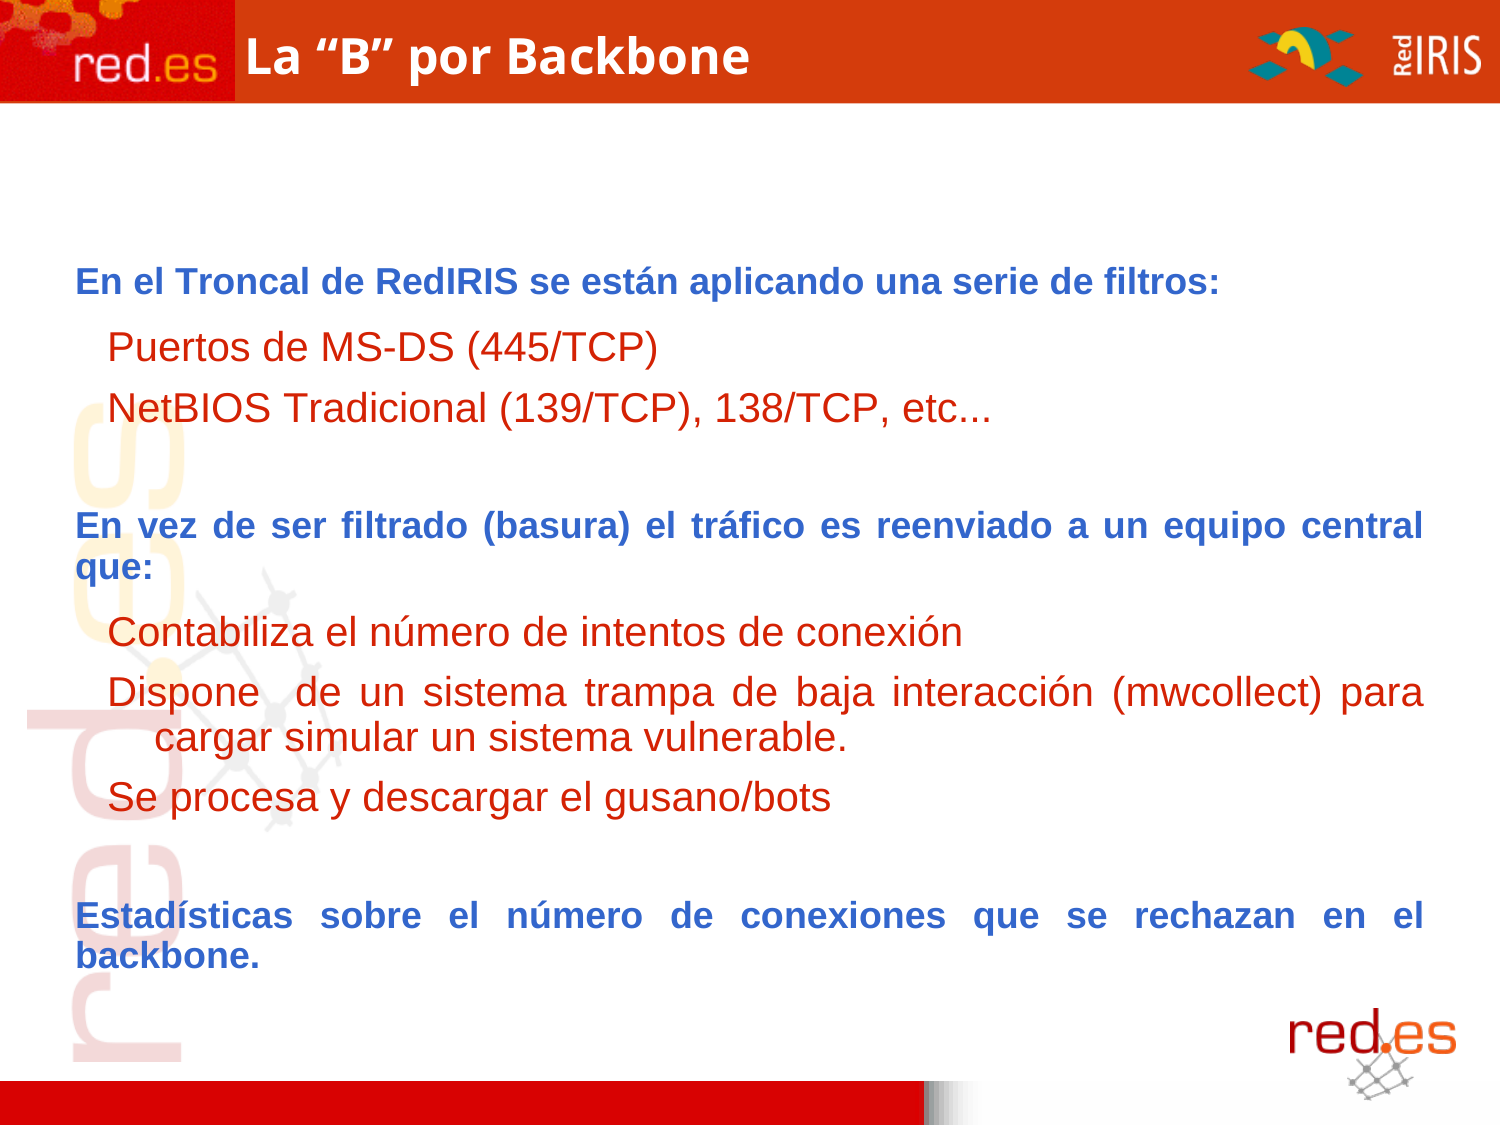

# La “B” por Backbone
En el Troncal de RedIRIS se están aplicando una serie de filtros:
Puertos de MS-DS (445/TCP)
NetBIOS Tradicional (139/TCP), 138/TCP, etc...
En vez de ser filtrado (basura) el tráfico es reenviado a un equipo central que:
Contabiliza el número de intentos de conexión
Dispone de un sistema trampa de baja interacción (mwcollect) para cargar simular un sistema vulnerable.
Se procesa y descargar el gusano/bots
Estadísticas sobre el número de conexiones que se rechazan en el backbone.